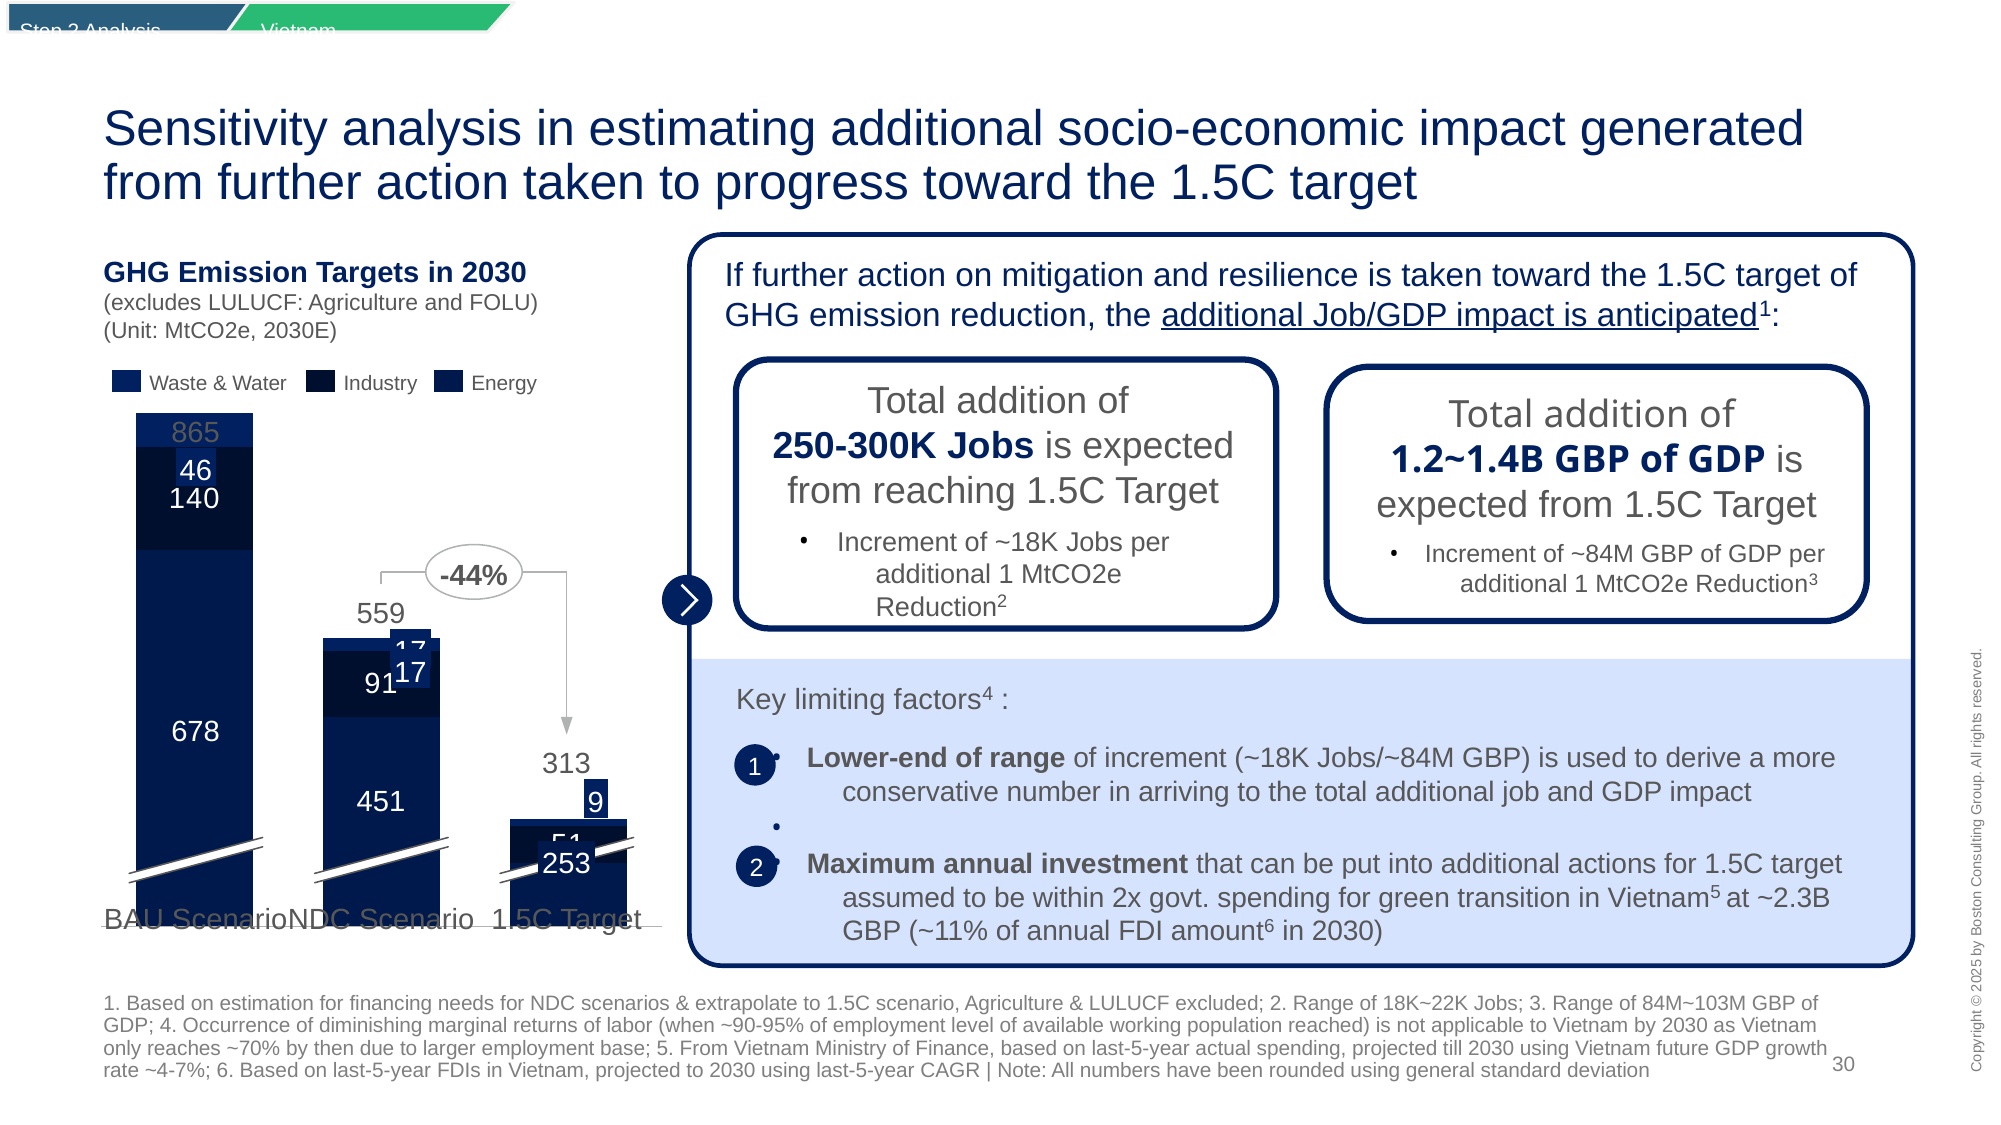

Step 2 Analysis
Vietnam
# Sensitivity analysis in estimating additional socio-economic impact generated from further action taken to progress toward the 1.5C target
GHG Emission Targets in 2030
(excludes LULUCF: Agriculture and FOLU)
(Unit: MtCO2e, 2030E)
If further action on mitigation and resilience is taken toward the 1.5C target of GHG emission reduction, the additional Job/GDP impact is anticipated1:
Total addition of
250-300K Jobs is expected from reaching 1.5C Target
Increment of ~18K Jobs per additional 1 MtCO2e Reduction2
Total addition of
1.2~1.4B GBP of GDP is expected from 1.5C Target
Increment of ~84M GBP of GDP per additional 1 MtCO2e Reduction3
Waste & Water
Industry
Energy
### Chart
| Category | Series1 | Series2 | Series3 |
|---|---|---|---|
| 1 | 511.938036960986 | 140.3 | 46.3 |
| 2 | 284.938036960986 | 90.5 | 16.9 |
| 3 | 86.3220369609856 | 50.68 | 9.464 |865
46
-44%
559
17
17
Key limiting factors4 :
678
Lower-end of range of increment (~18K Jobs/~84M GBP) is used to derive a more conservative number in arriving to the total additional job and GDP impact
Maximum annual investment that can be put into additional actions for 1.5C target assumed to be within 2x govt. spending for green transition in Vietnam5 at ~2.3B GBP (~11% of annual FDI amount6 in 2030)
313
1
451
9
253
2
BAU Scenario
NDC Scenario
1.5C Target
1. Based on estimation for financing needs for NDC scenarios & extrapolate to 1.5C scenario, Agriculture & LULUCF excluded; 2. Range of 18K~22K Jobs; 3. Range of 84M~103M GBP of GDP; 4. Occurrence of diminishing marginal returns of labor (when ~90-95% of employment level of available working population reached) is not applicable to Vietnam by 2030 as Vietnam only reaches ~70% by then due to larger employment base; 5. From Vietnam Ministry of Finance, based on last-5-year actual spending, projected till 2030 using Vietnam future GDP growth rate ~4-7%; 6. Based on last-5-year FDIs in Vietnam, projected to 2030 using last-5-year CAGR | Note: All numbers have been rounded using general standard deviation